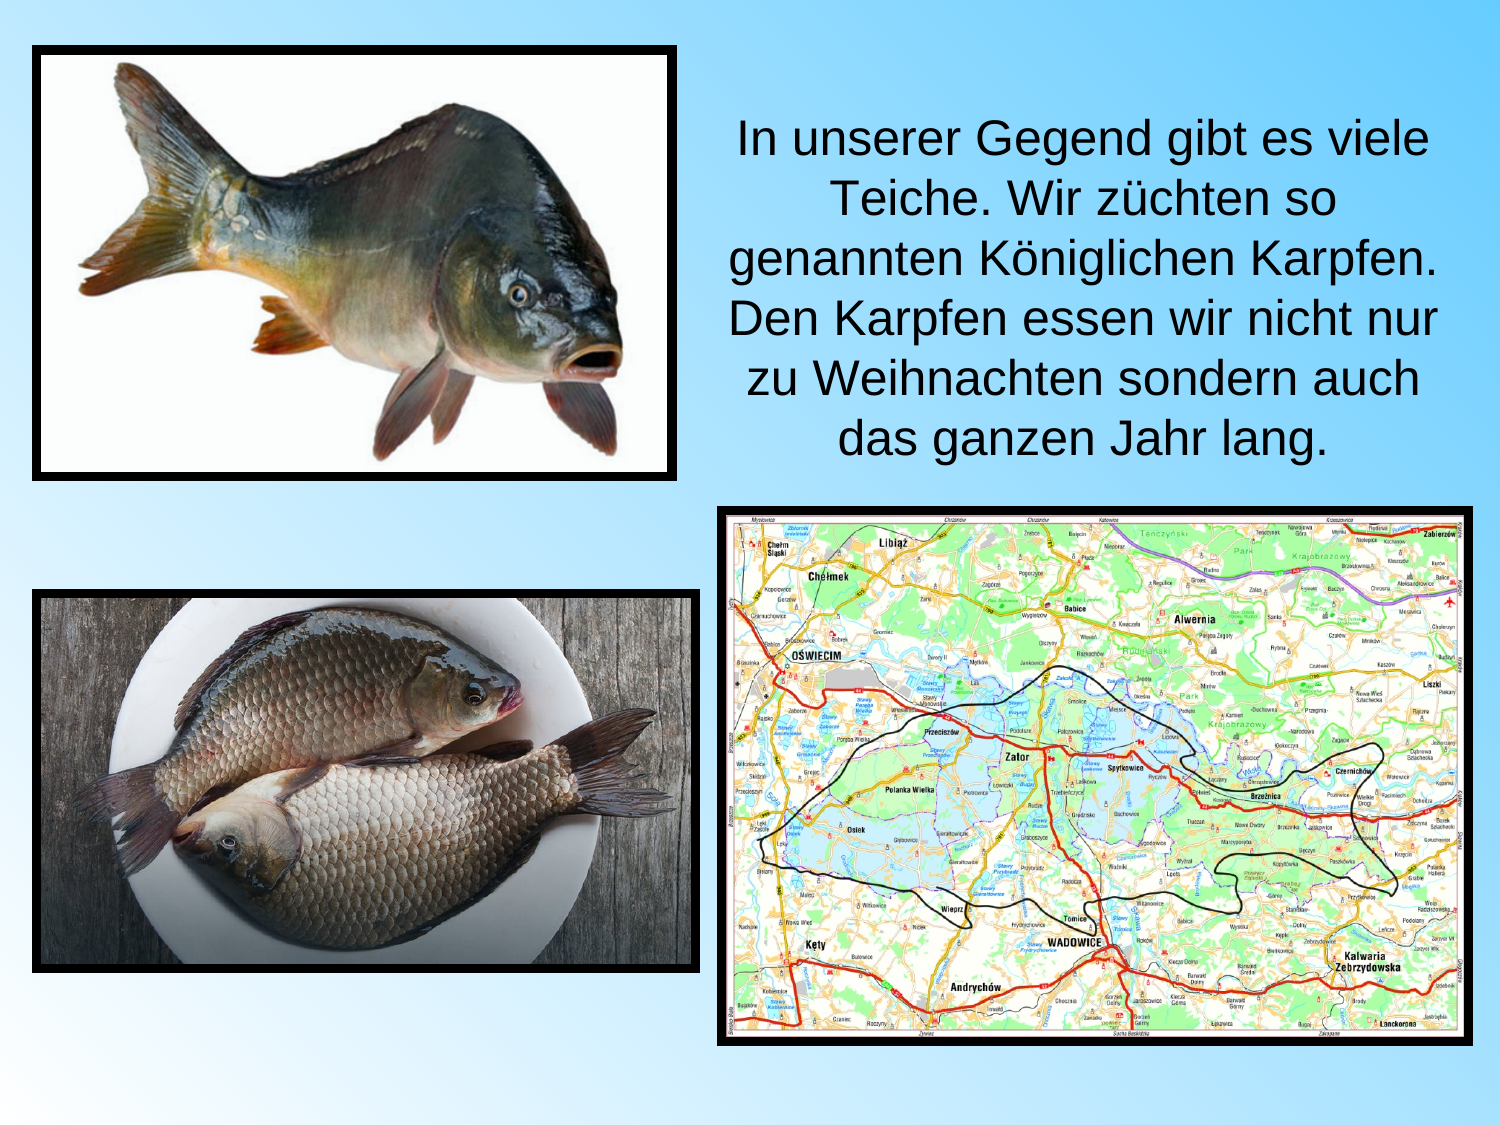

# In unserer Gegend gibt es viele Teiche. Wir züchten so genannten Königlichen Karpfen. Den Karpfen essen wir nicht nur zu Weihnachten sondern auch das ganzen Jahr lang.